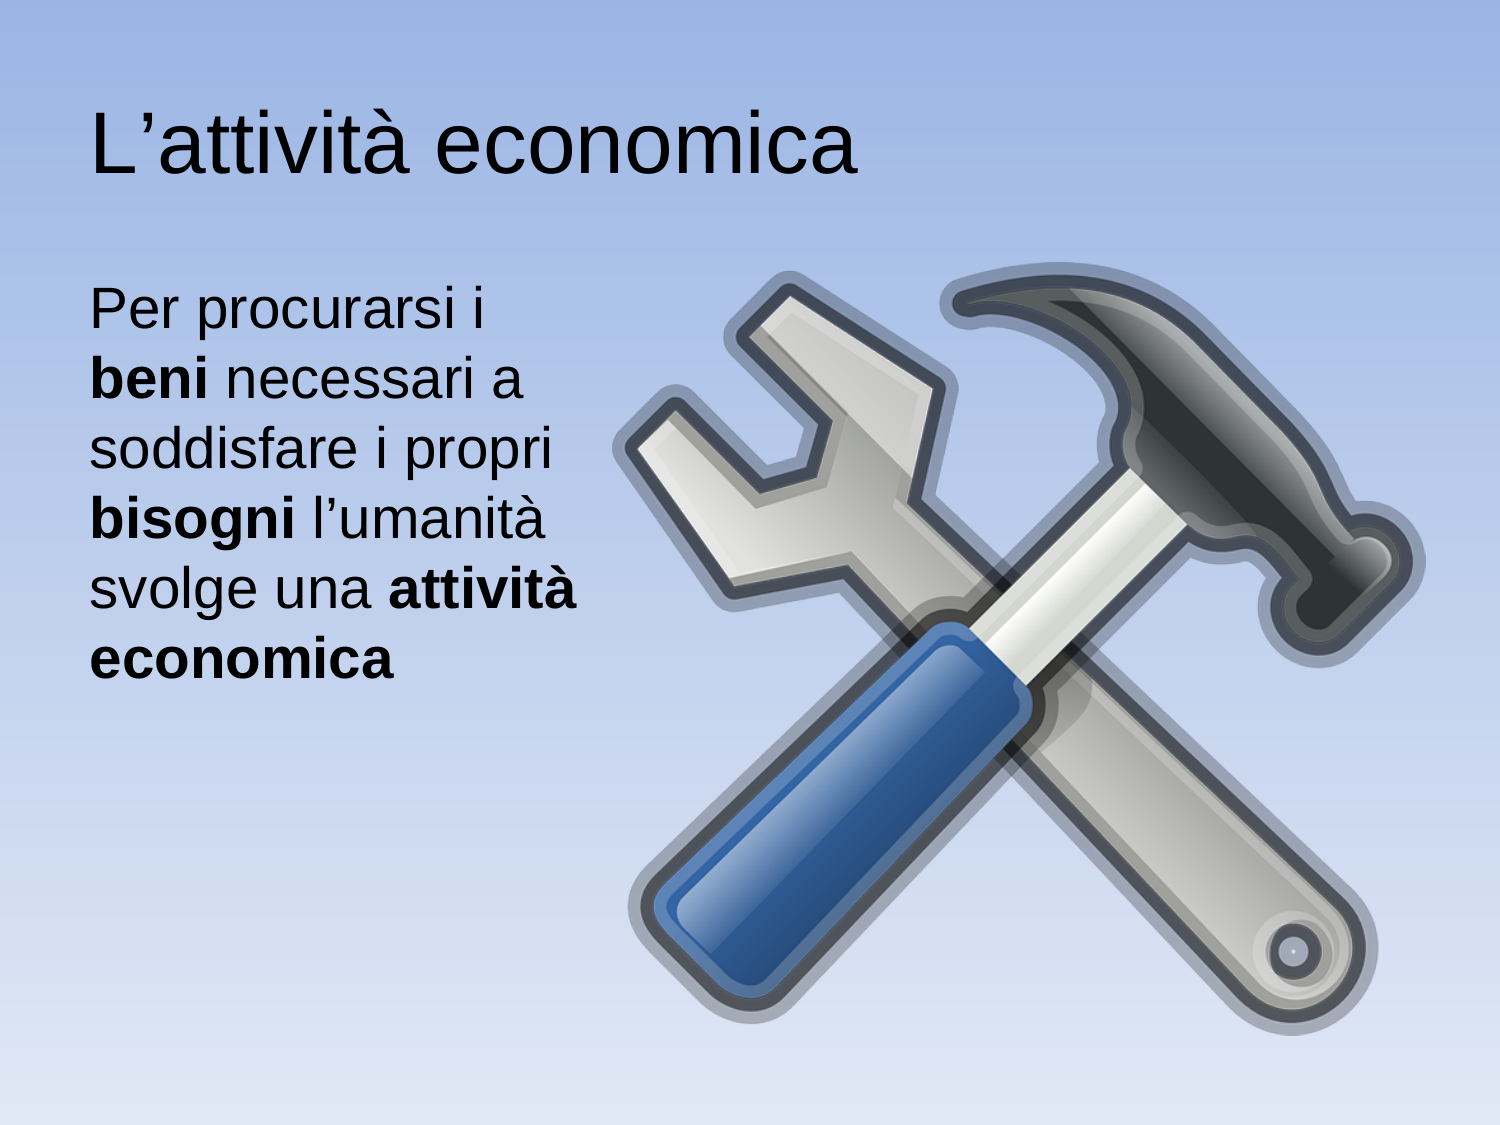

L’attività economica
Per procurarsi i beni necessari a soddisfare i propri bisogni l’umanità svolge una attività economica